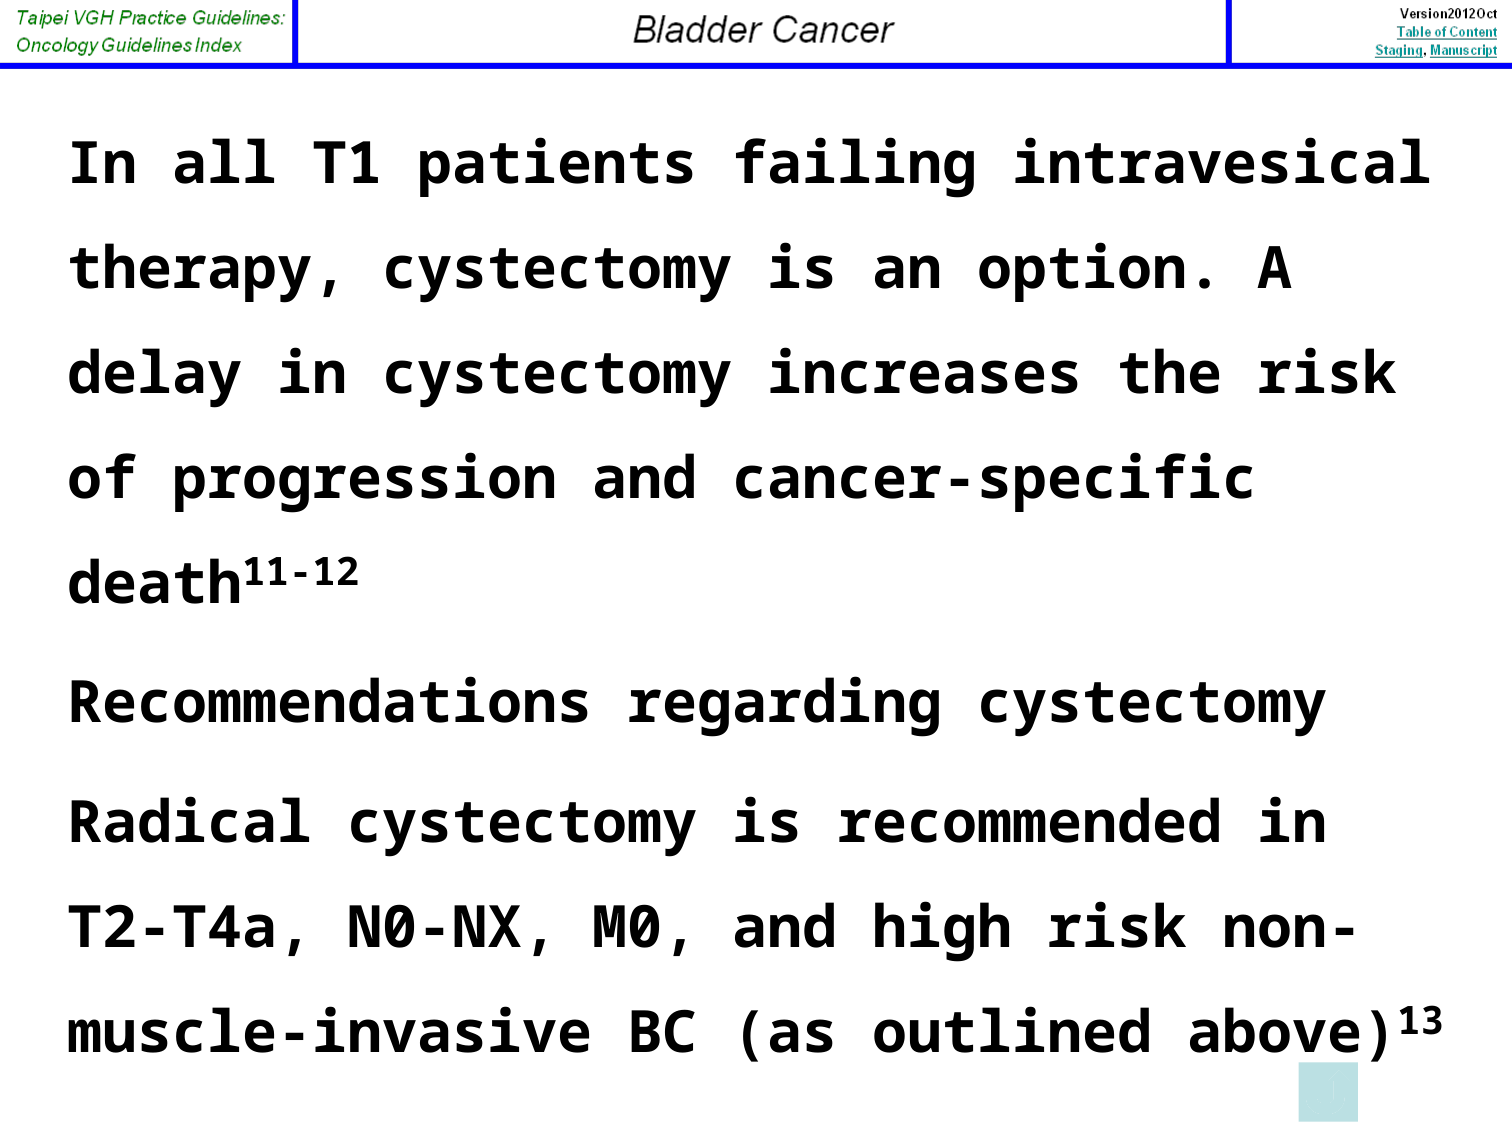

# In all T1 patients failing intravesical therapy, cystectomy is an option. A delay in cystectomy increases the risk of progression and cancer-specific death11-12
Recommendations regarding cystectomy
Radical cystectomy is recommended in T2-T4a, N0-NX, M0, and high risk non-muscle-invasive BC (as outlined above)13